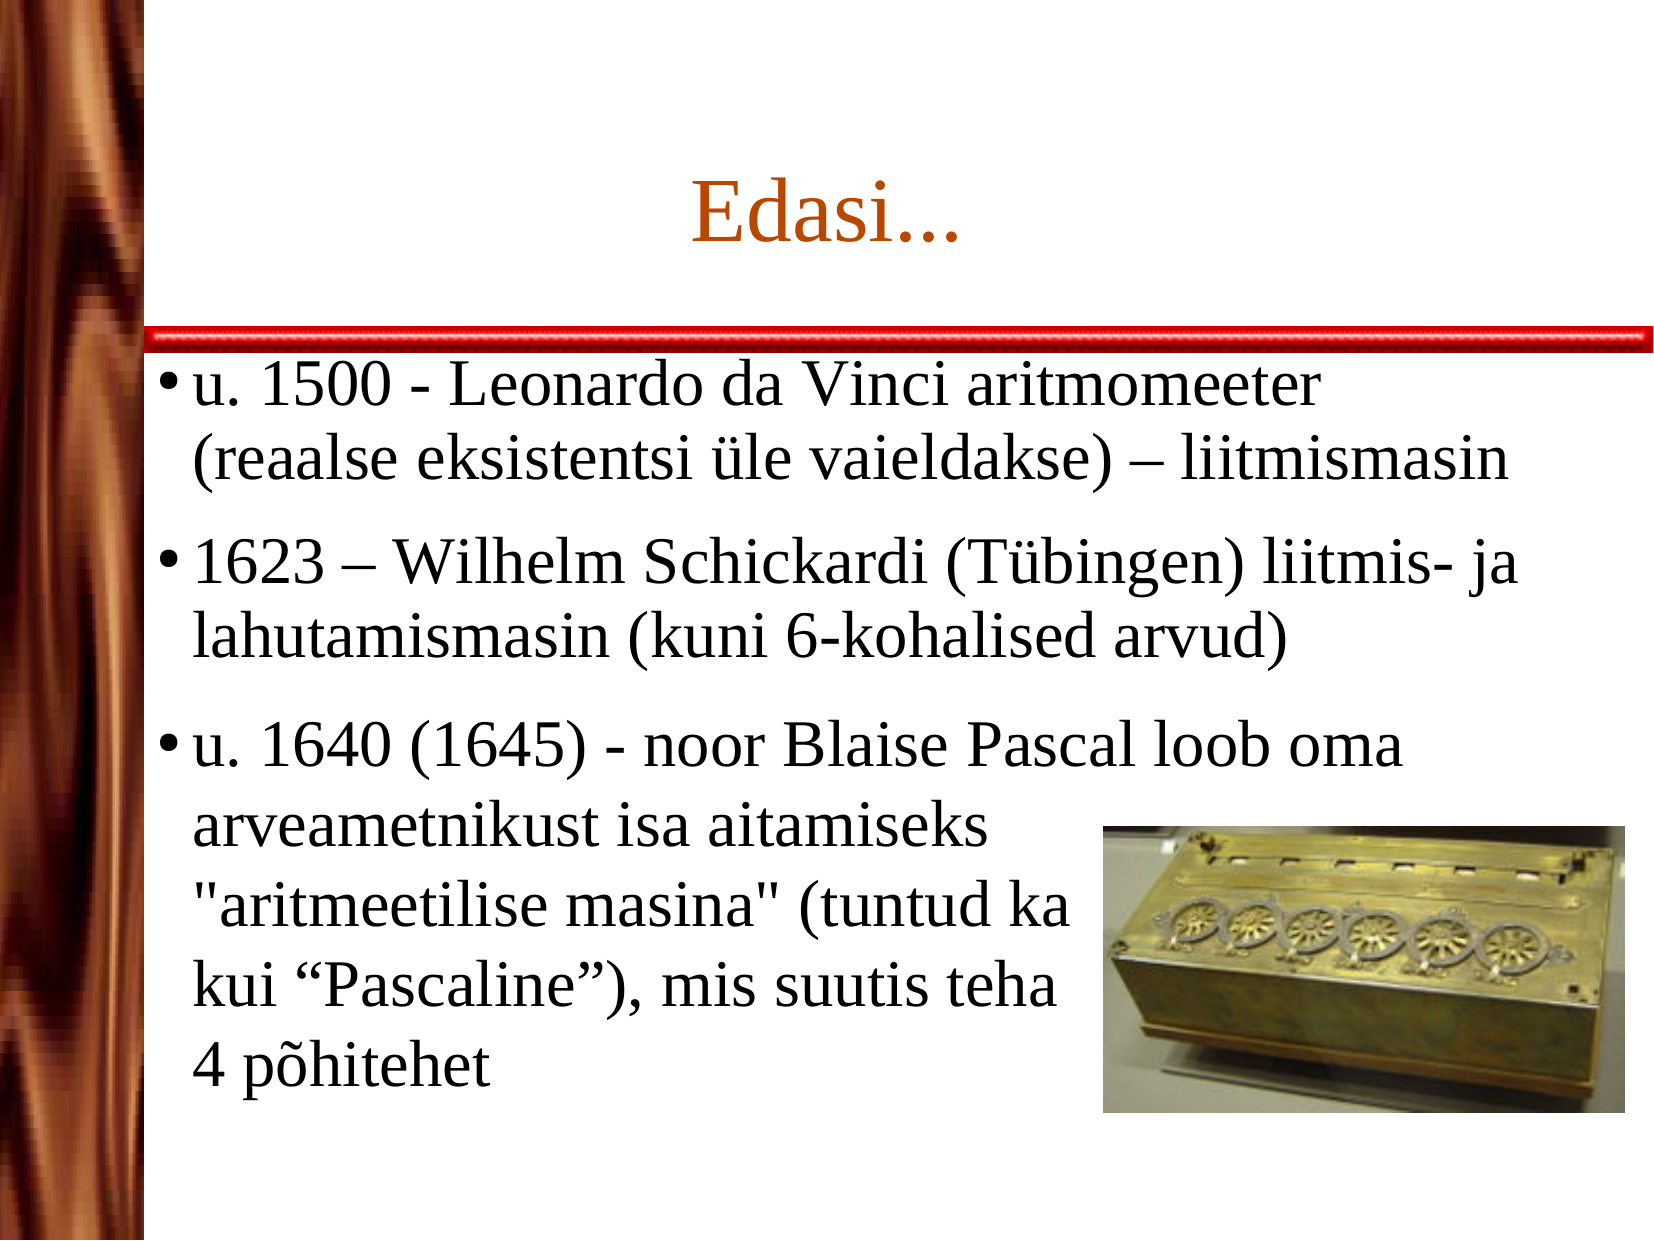

# Edasi...
u. 1500 - Leonardo da Vinci aritmomeeter (reaalse eksistentsi üle vaieldakse) – liitmismasin
1623 – Wilhelm Schickardi (Tübingen) liitmis- ja lahutamismasin (kuni 6-kohalised arvud)
u. 1640 (1645) - noor Blaise Pascal loob oma arveametnikust isa aitamiseks
"aritmeetilise masina" (tuntud ka
kui “Pascaline”), mis suutis teha
4 põhitehet